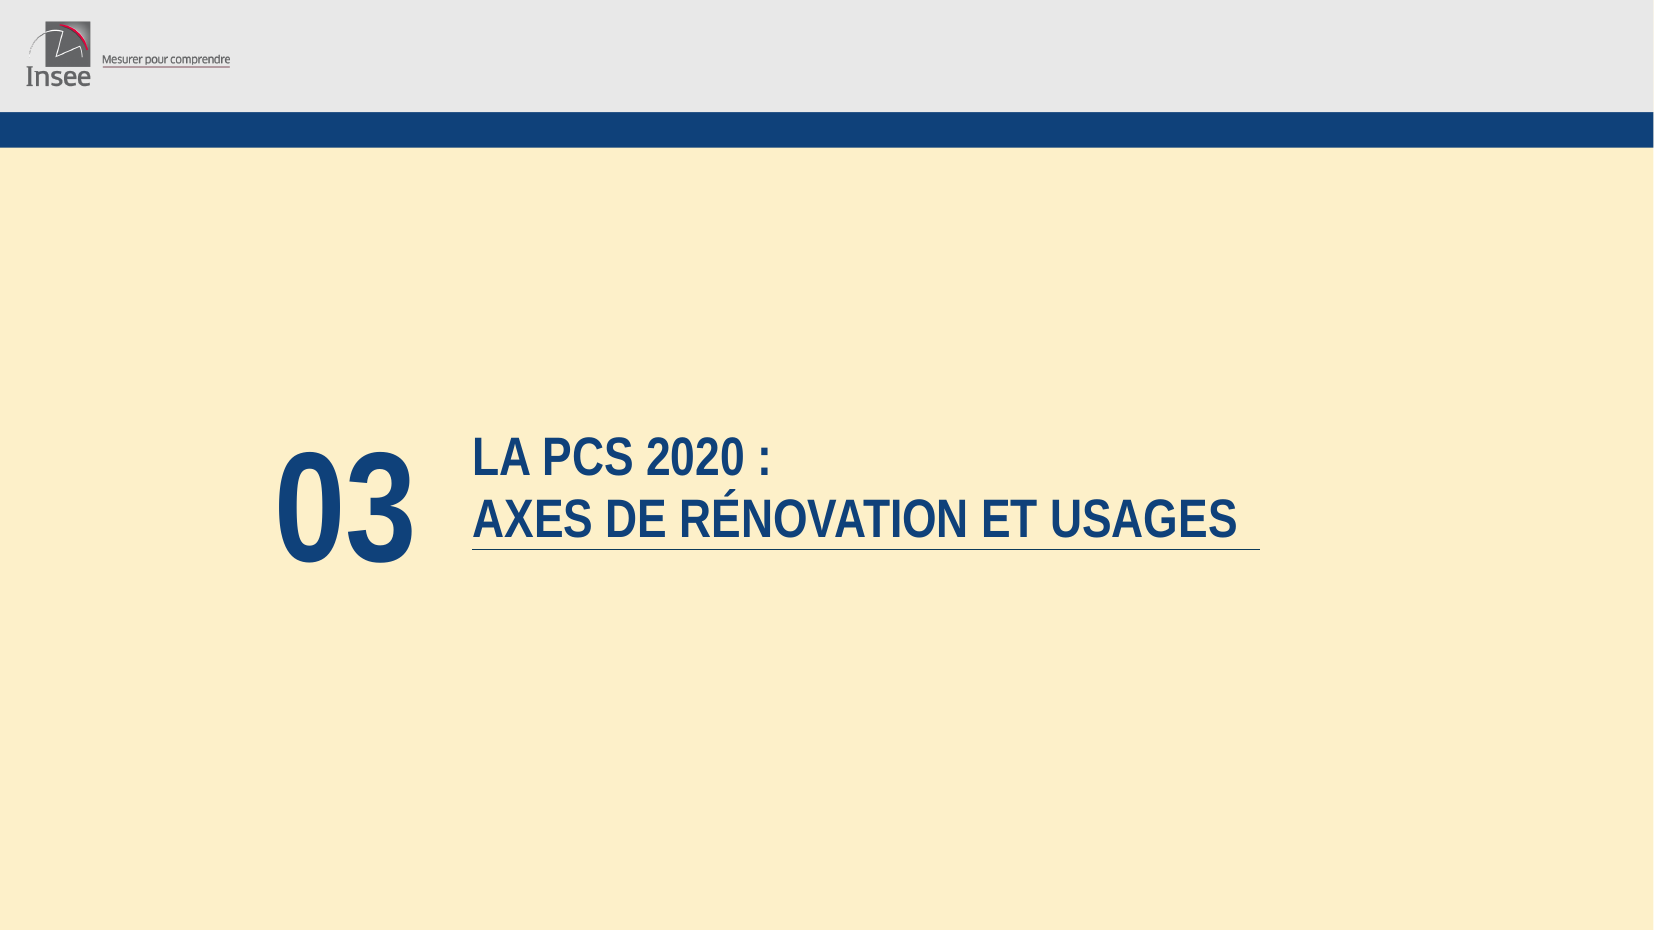

03
# La PCS 2020 : axes de rénovation et usages